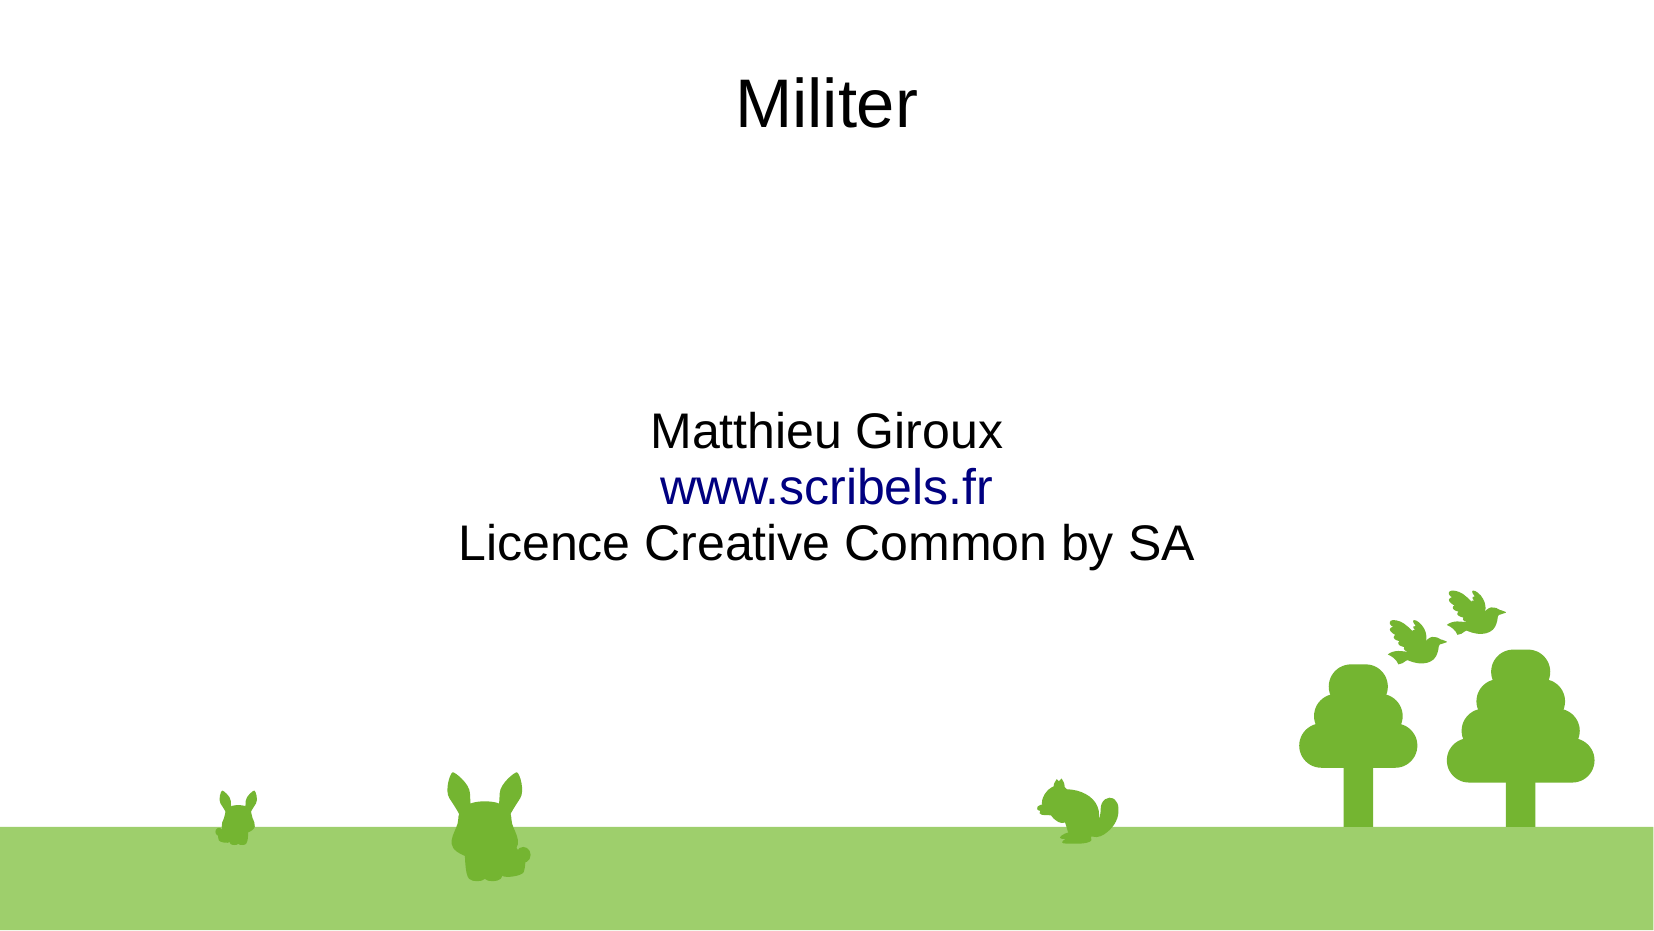

# Militer
Matthieu Giroux
www.scribels.fr
Licence Creative Common by SA